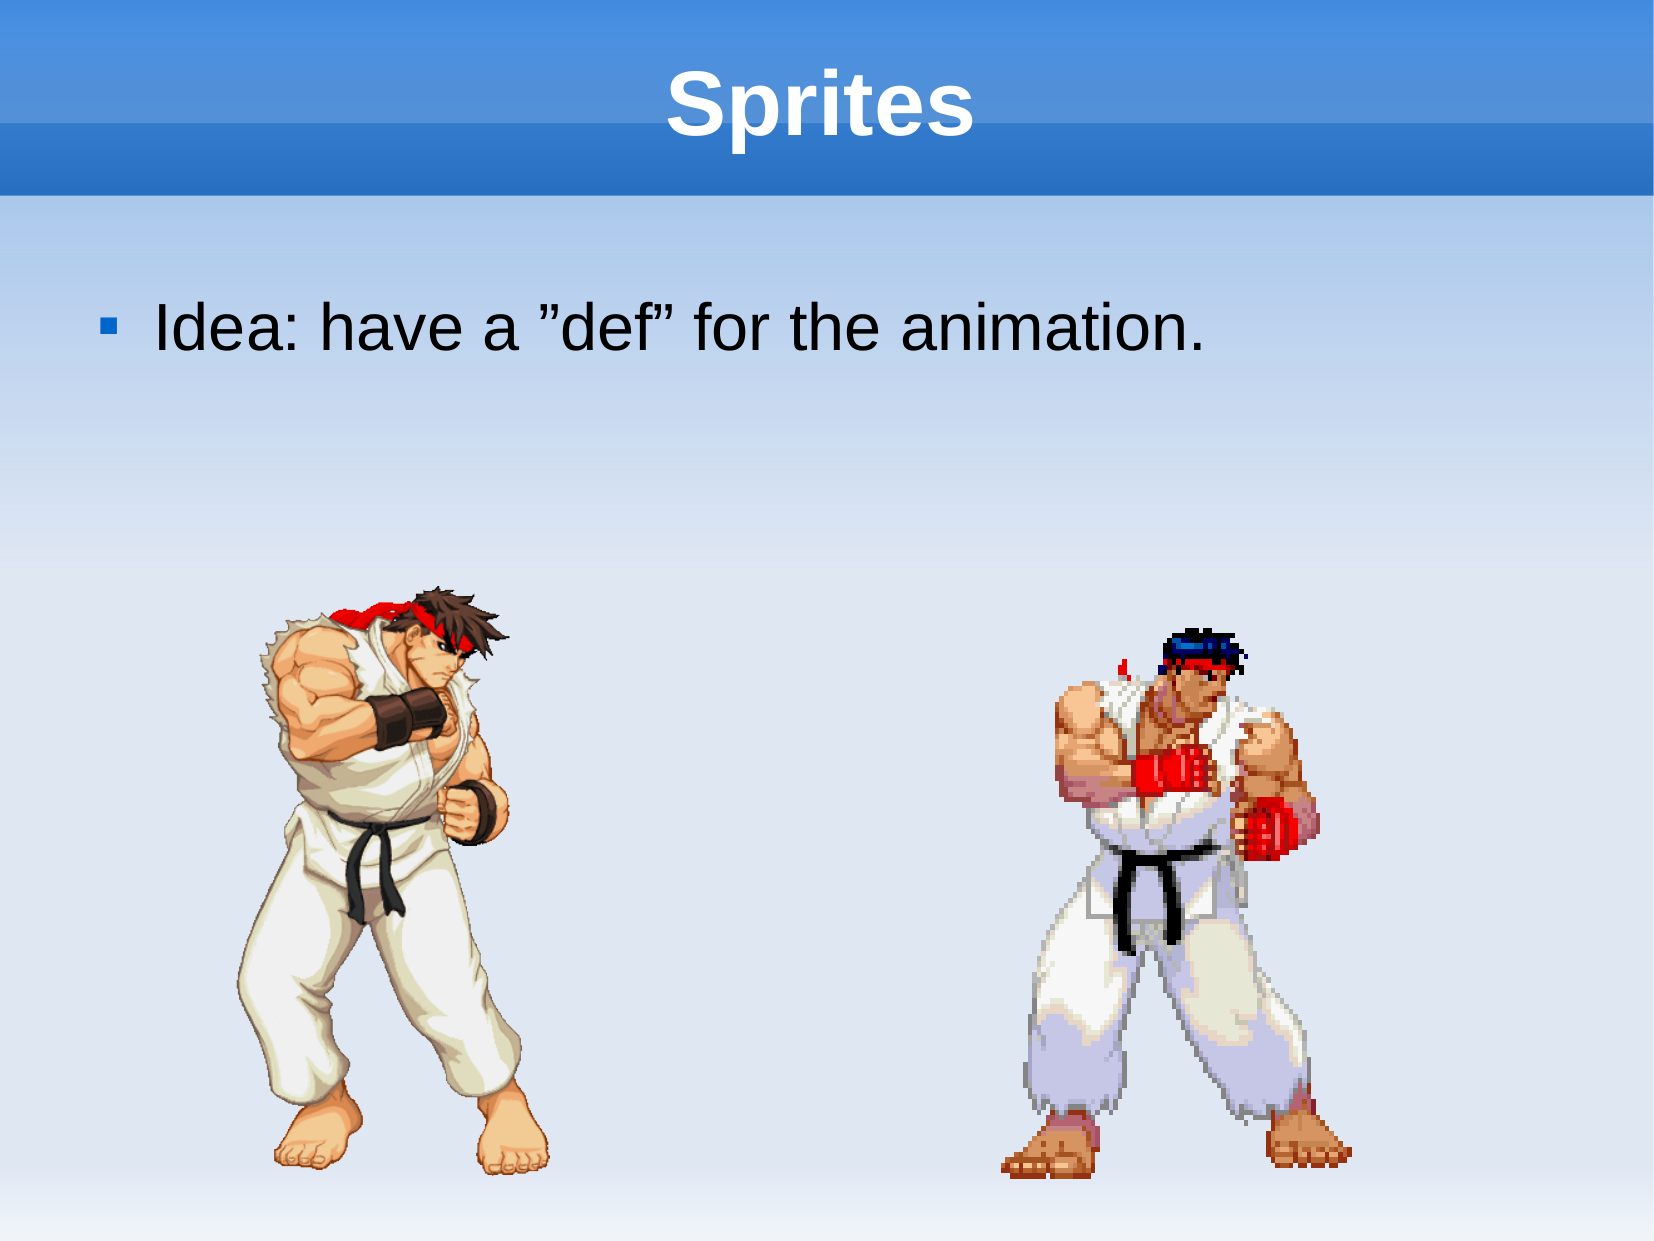

# Sprites
Idea: have a ”def” for the animation.